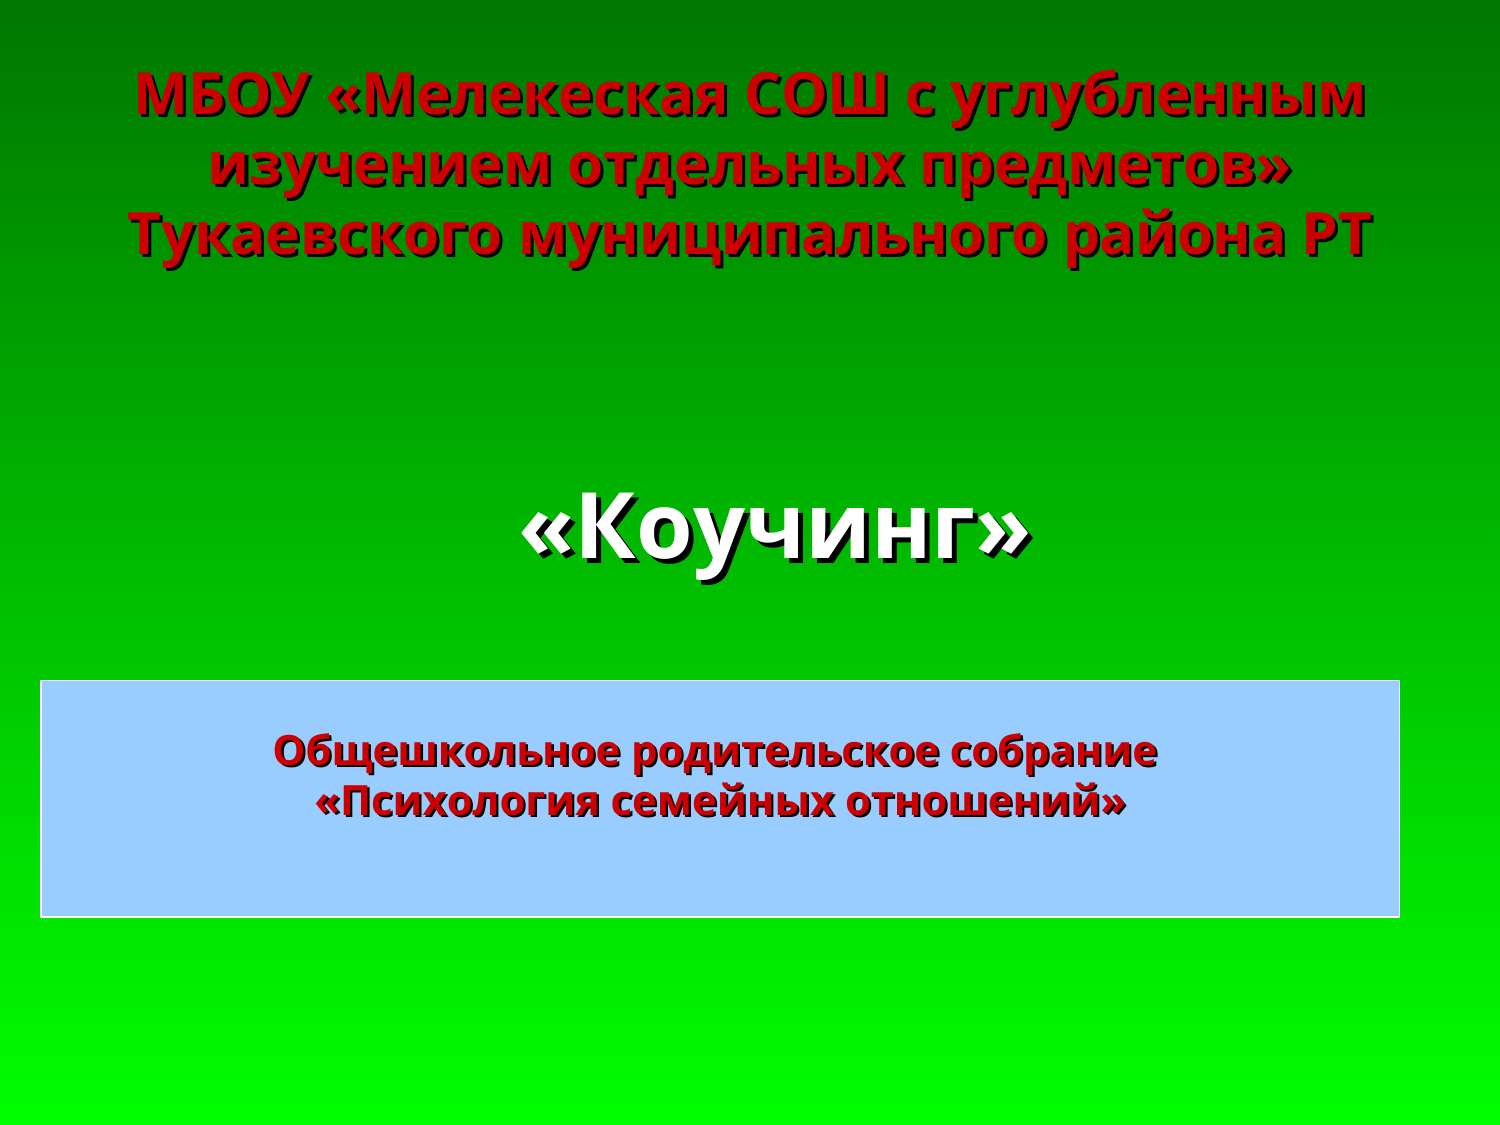

МБОУ «Мелекеская СОШ с углубленным изучением отдельных предметов» Тукаевского муниципального района РТ
«Коучинг»
Общешкольное родительское собрание
«Психология семейных отношений»